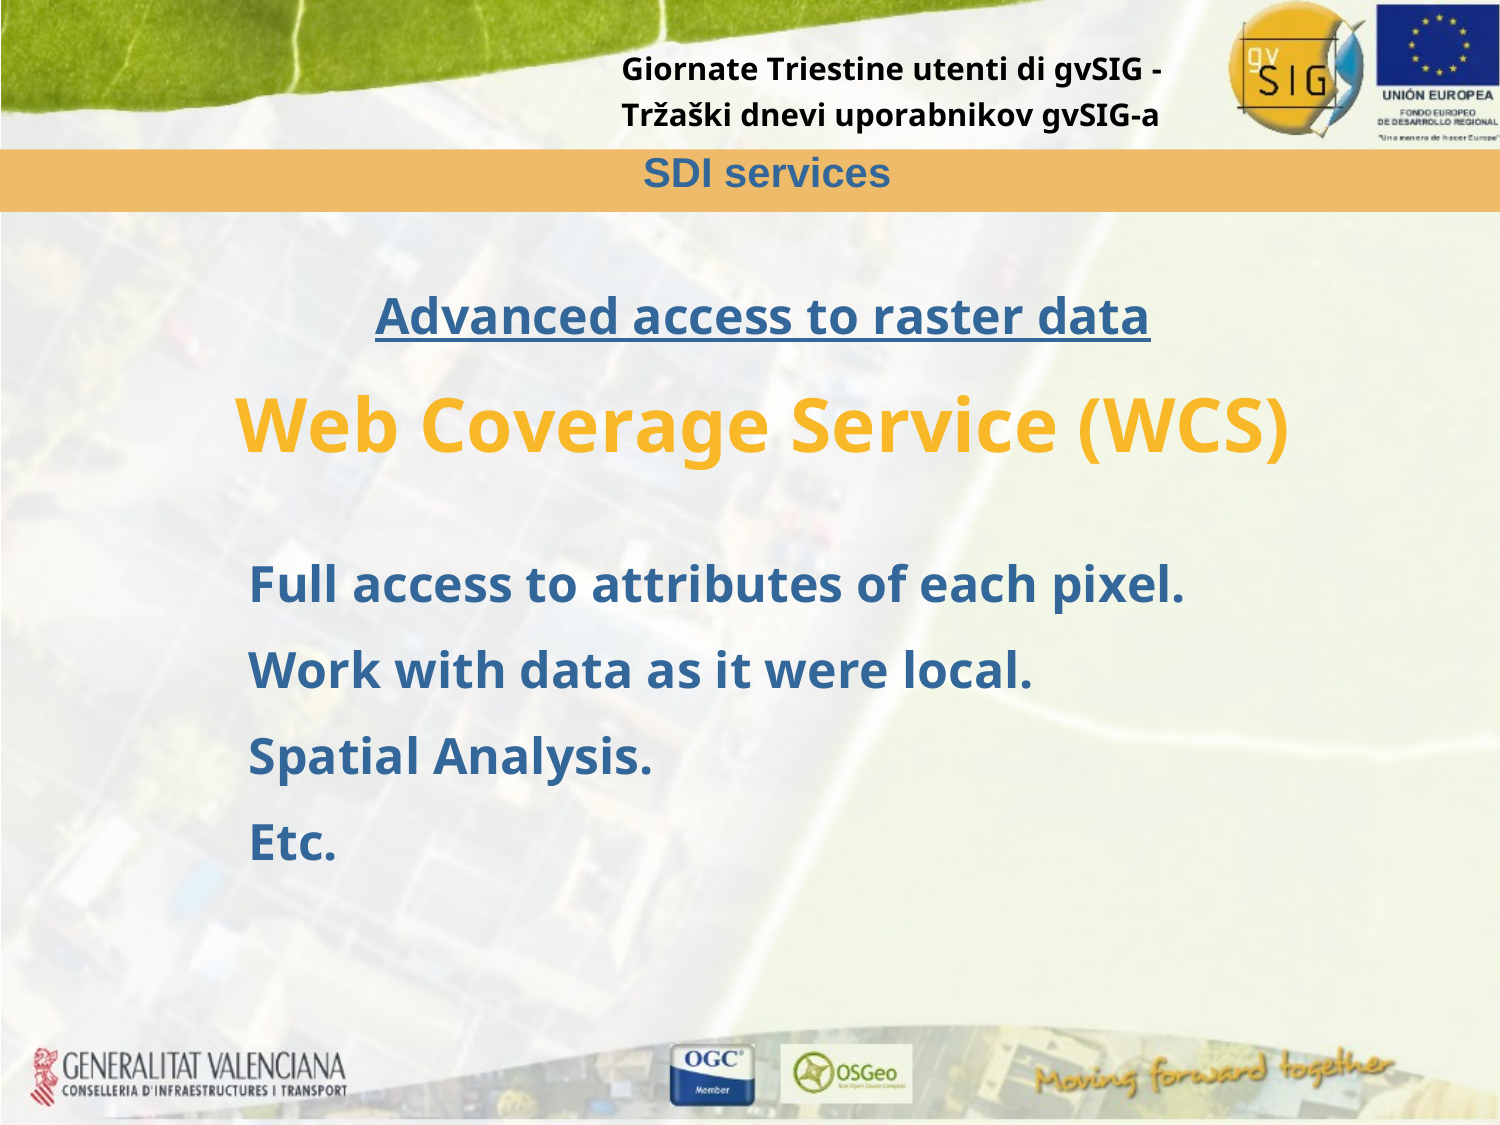

SDI services
Advanced access to raster data
Web Coverage Service (WCS)
 Full access to attributes of each pixel.
 Work with data as it were local.
 Spatial Analysis.
 Etc.